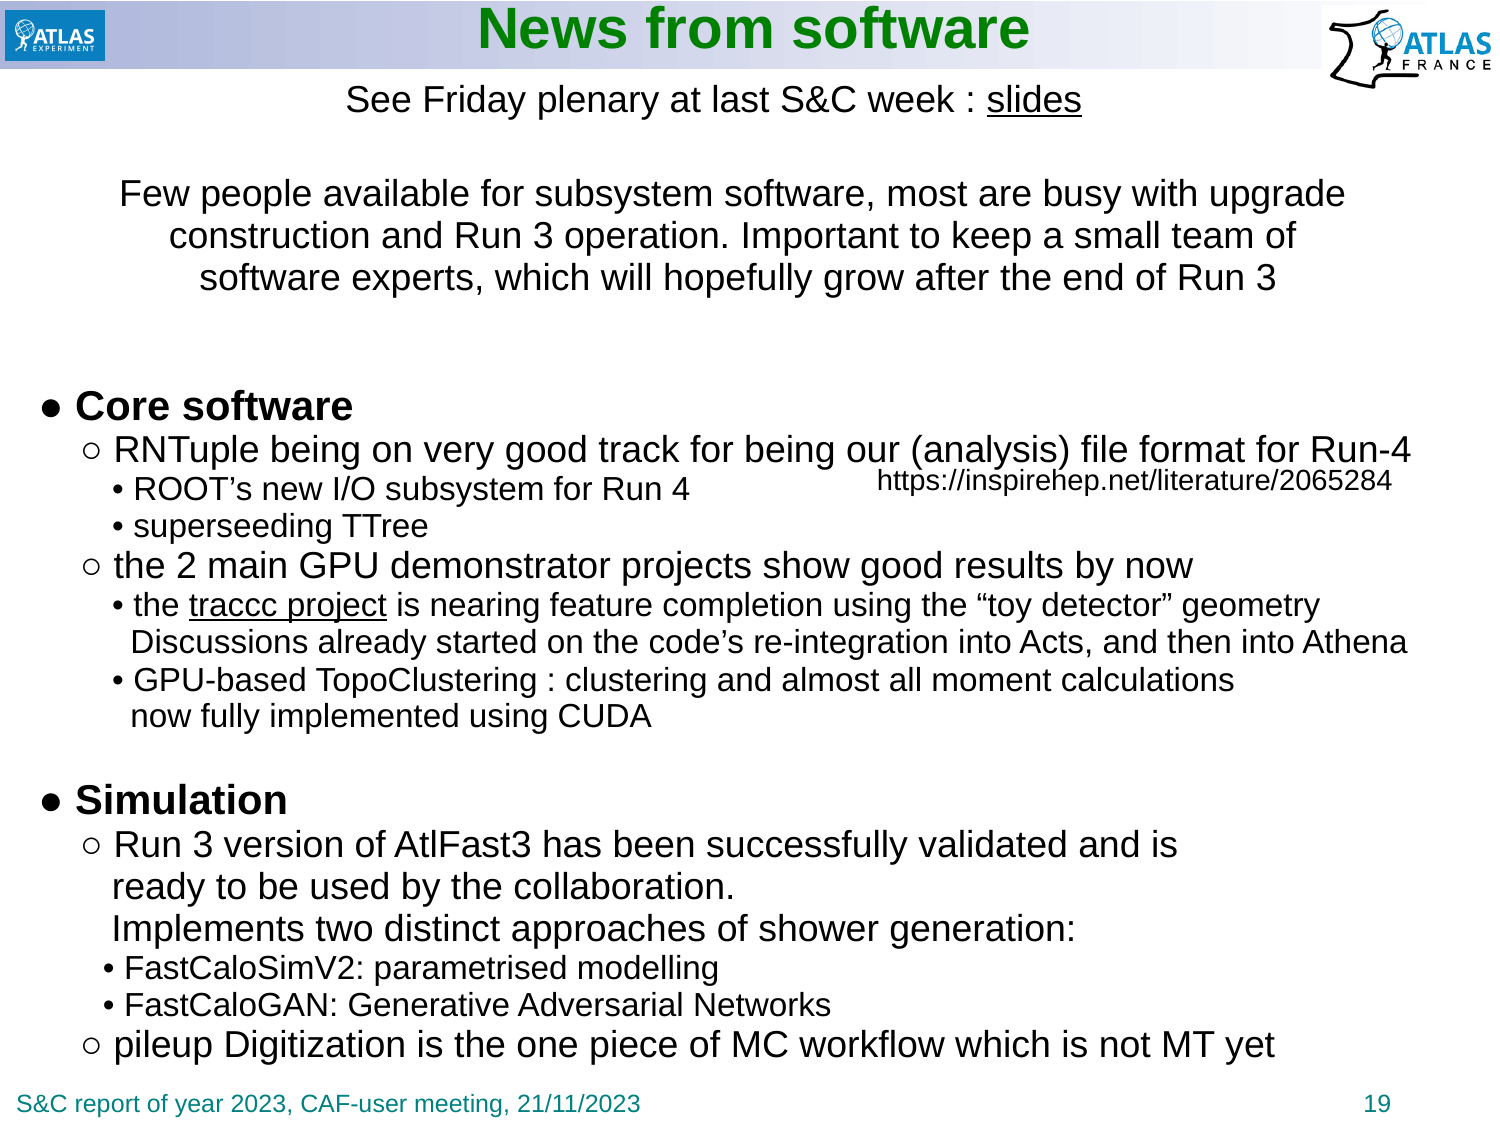

News from software
See Friday plenary at last S&C week : slides
Few people available for subsystem software, most are busy with upgrade
construction and Run 3 operation. Important to keep a small team of
software experts, which will hopefully grow after the end of Run 3
● Core software
 ○ RNTuple being on very good track for being our (analysis) file format for Run-4
 • ROOT’s new I/O subsystem for Run 4
 • superseeding TTree
 ○ the 2 main GPU demonstrator projects show good results by now
 • the traccc project is nearing feature completion using the “toy detector” geometry
 Discussions already started on the code’s re-integration into Acts, and then into Athena
 • GPU-based TopoClustering : clustering and almost all moment calculations
 now fully implemented using CUDA
● Simulation
 ○ Run 3 version of AtlFast3 has been successfully validated and is
 ready to be used by the collaboration.
 Implements two distinct approaches of shower generation:
 • FastCaloSimV2: parametrised modelling
 • FastCaloGAN: Generative Adversarial Networks
 ○ pileup Digitization is the one piece of MC workflow which is not MT yet
https://inspirehep.net/literature/2065284